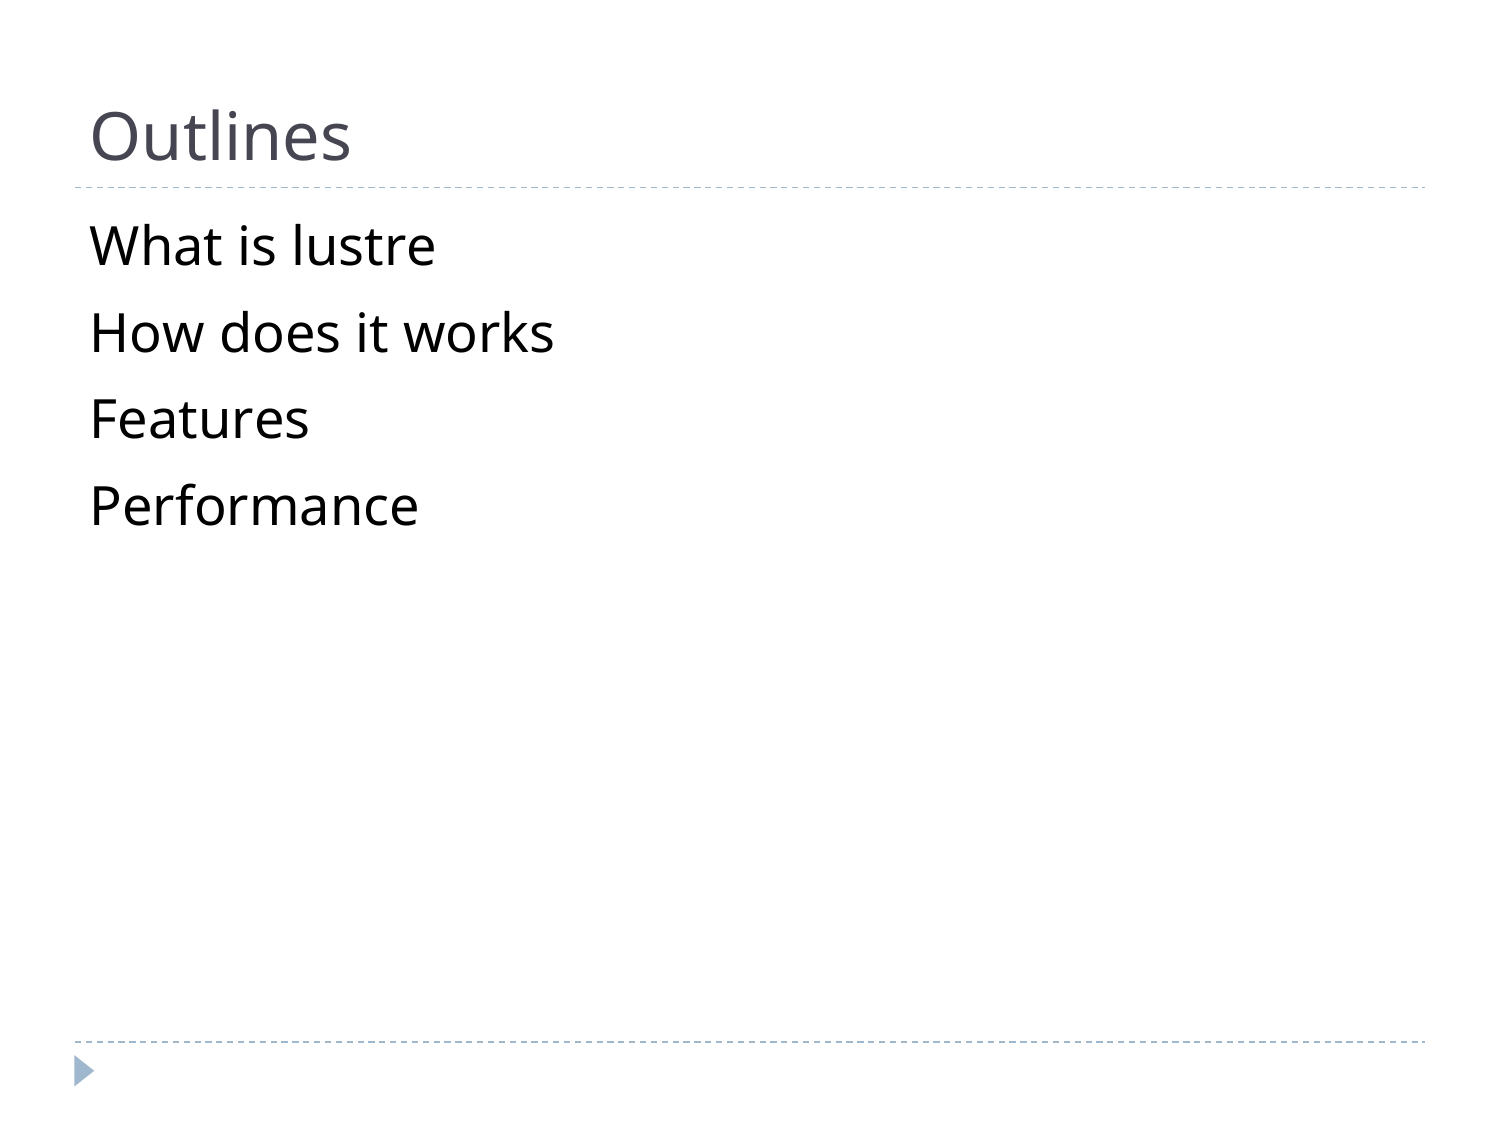

# Outlines
What is lustre
How does it works
Features
Performance